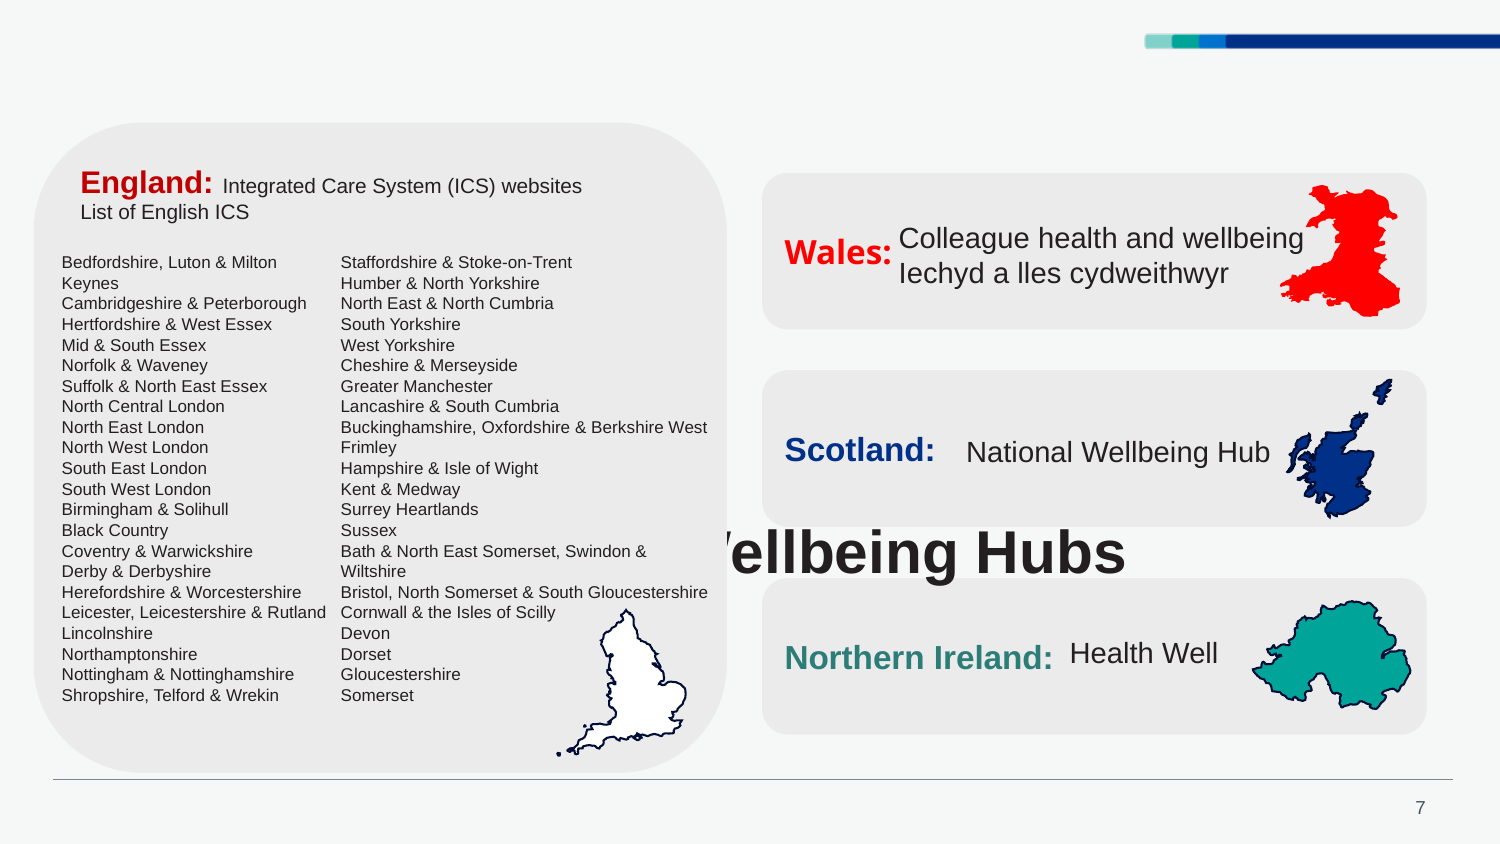

England: Integrated Care System (ICS) websites List of English ICS
Wales:
Colleague health and wellbeing
Iechyd a lles cydweithwyr
Bedfordshire, Luton & Milton Keynes
Cambridgeshire & Peterborough
Hertfordshire & West Essex
Mid & South Essex
Norfolk & Waveney
Suffolk & North East Essex
North Central London
North East London
North West London
South East London
South West London
Birmingham & Solihull
Black Country
Coventry & Warwickshire
Derby & Derbyshire
Herefordshire & Worcestershire
Leicester, Leicestershire & Rutland
Lincolnshire
Northamptonshire
Nottingham & Nottinghamshire
Shropshire, Telford & Wrekin
Staffordshire & Stoke-on-Trent
Humber & North Yorkshire
North East & North Cumbria
South Yorkshire
West Yorkshire
Cheshire & Merseyside
Greater Manchester
Lancashire & South Cumbria
Buckinghamshire, Oxfordshire & Berkshire West
Frimley
Hampshire & Isle of Wight
Kent & Medway
Surrey Heartlands
Sussex
Bath & North East Somerset, Swindon & Wiltshire
Bristol, North Somerset & South Gloucestershire
Cornwall & the Isles of Scilly
Devon
Dorset
Gloucestershire
Somerset
# Staff Mental Health & Wellbeing Hubs
Scotland:
National Wellbeing Hub
Northern Ireland:
Health Well